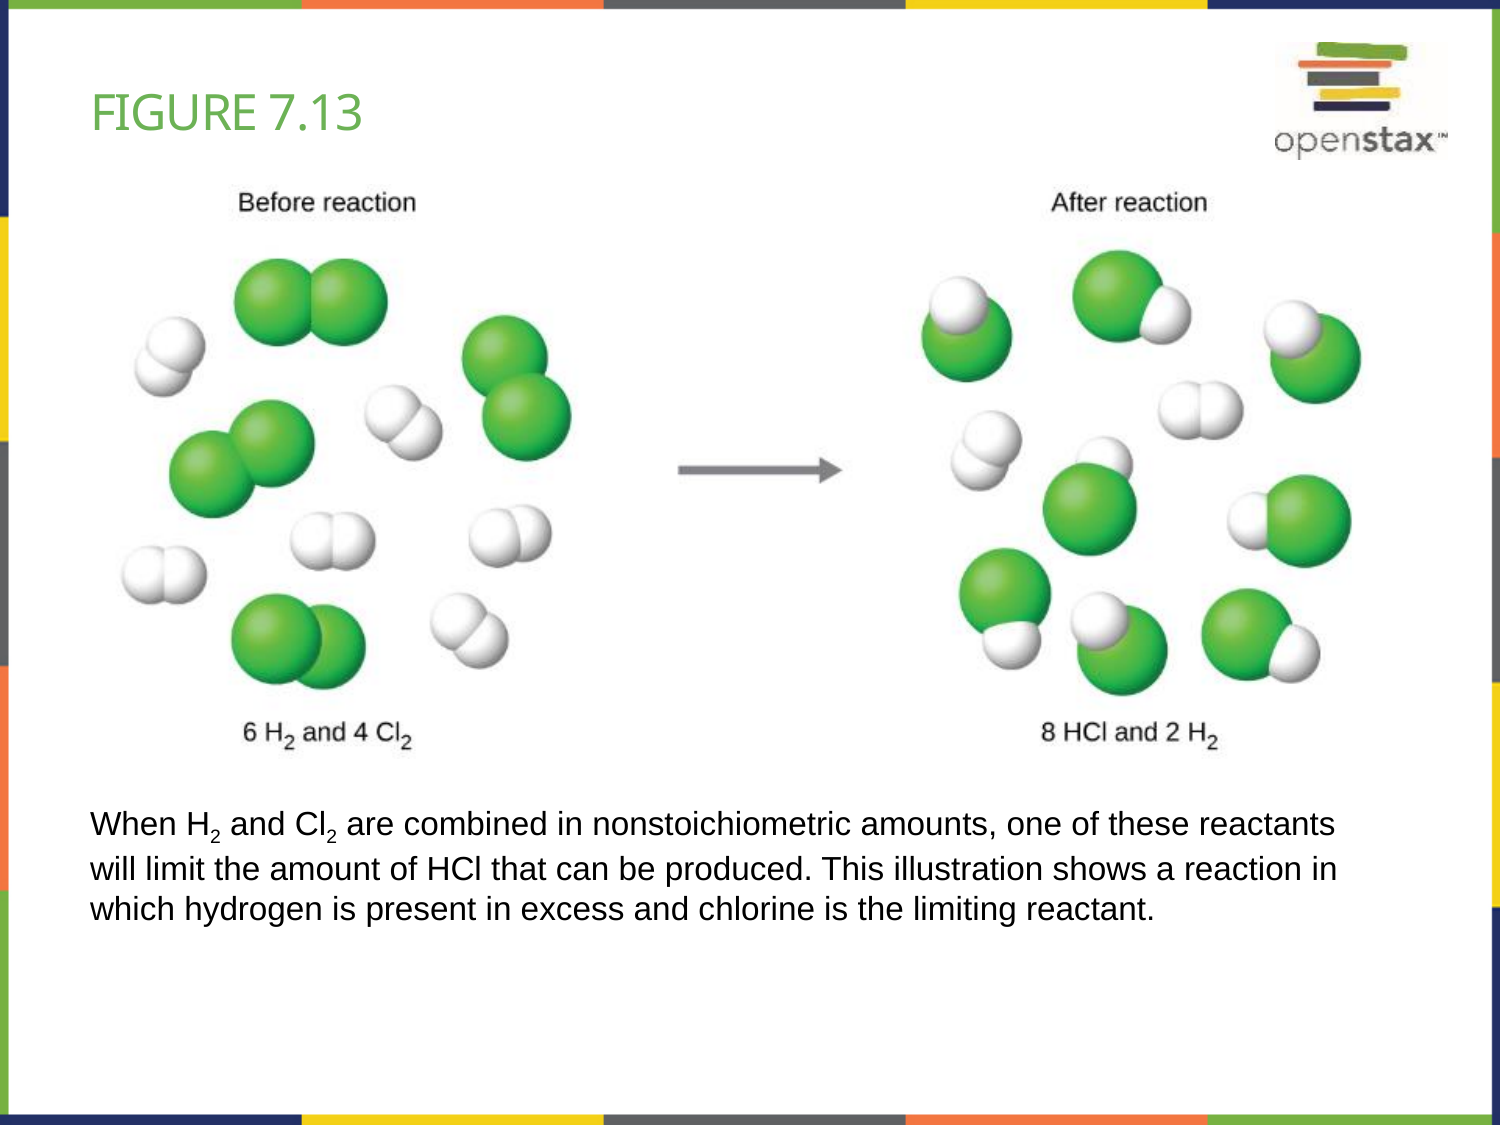

# Figure 7.13
When H2 and Cl2 are combined in nonstoichiometric amounts, one of these reactants will limit the amount of HCl that can be produced. This illustration shows a reaction in which hydrogen is present in excess and chlorine is the limiting reactant.